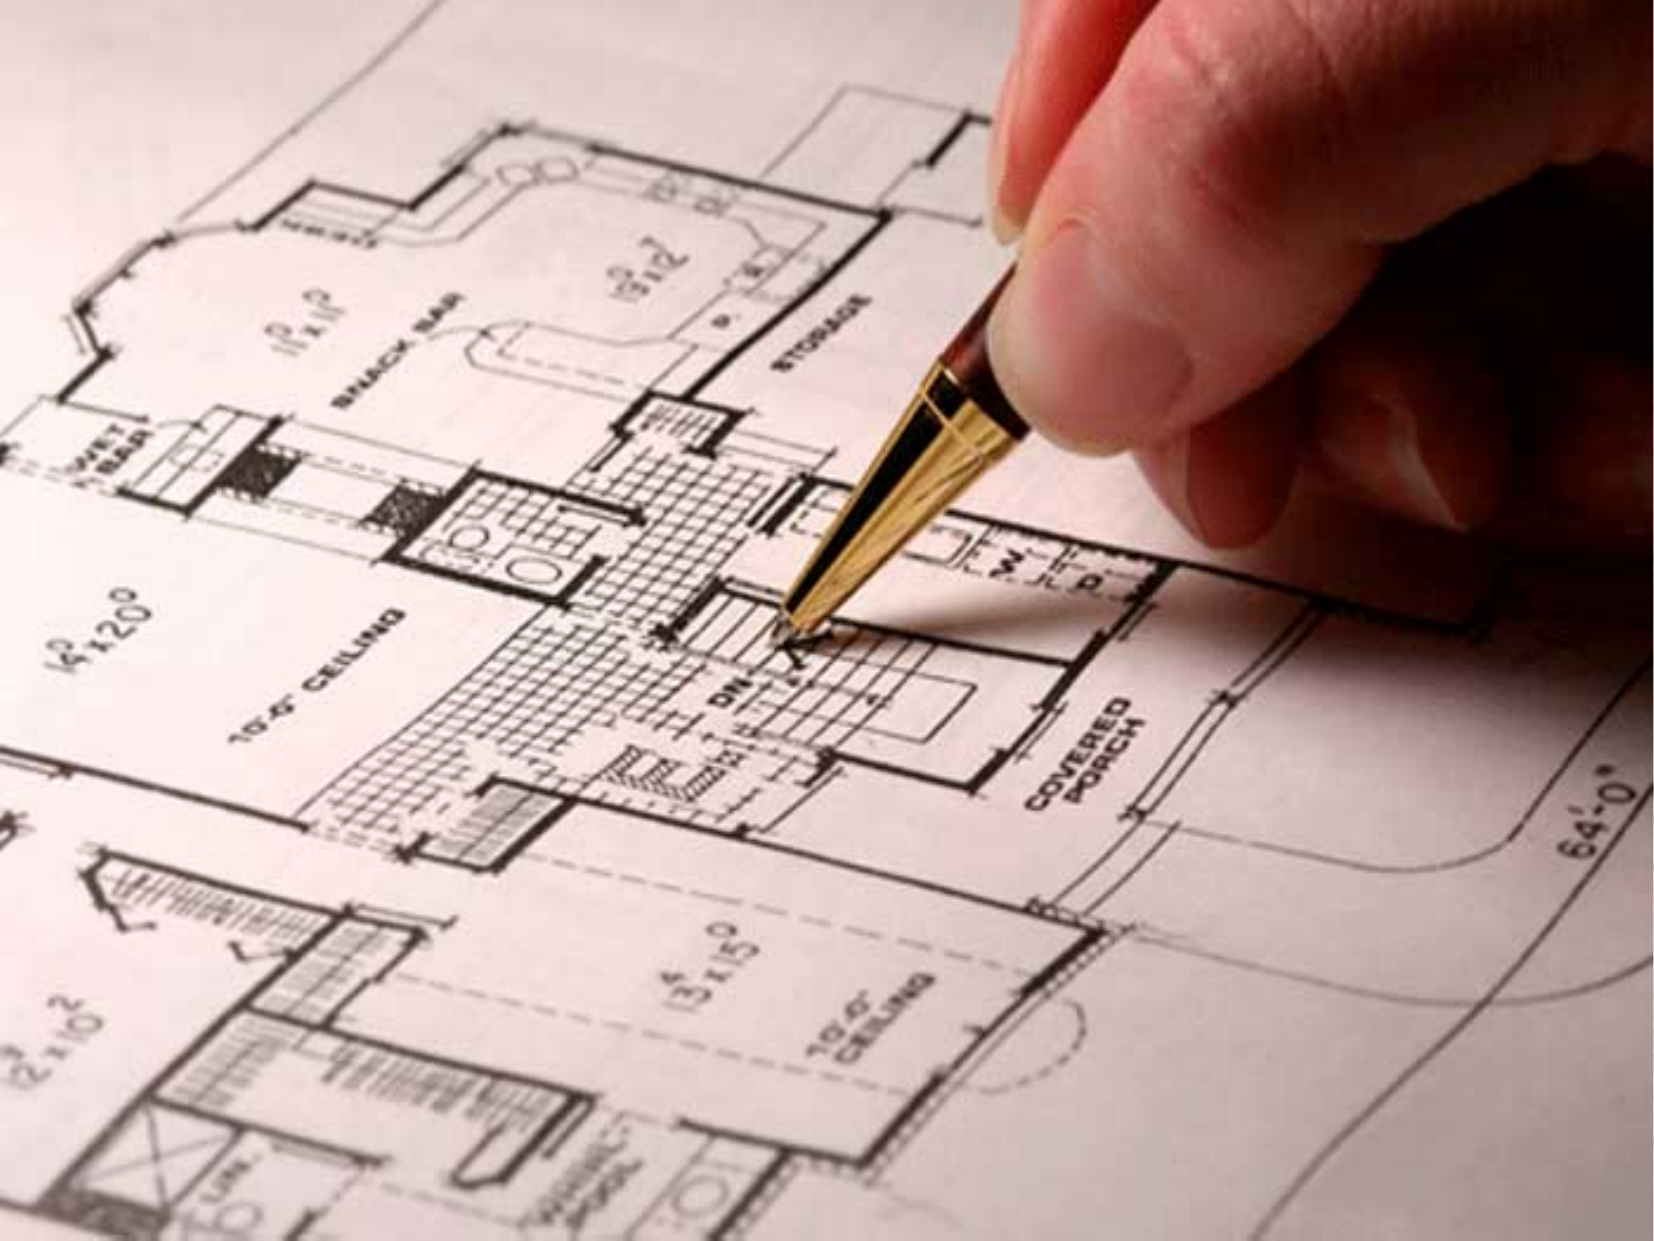

#
Архитектор 
Архитектор строит дом,
Дом многоэтажный.
Строит дом карандашом
На листке бумажном.
Нужно всё нарисовать,
Вычислить, проверить,
Все квартиры сосчитать,
Лестницы и двери.
Чтоб стоял он много лет,
Чтобы был в квартире свет,
Ванны, умывальники
Для больших и маленьких.